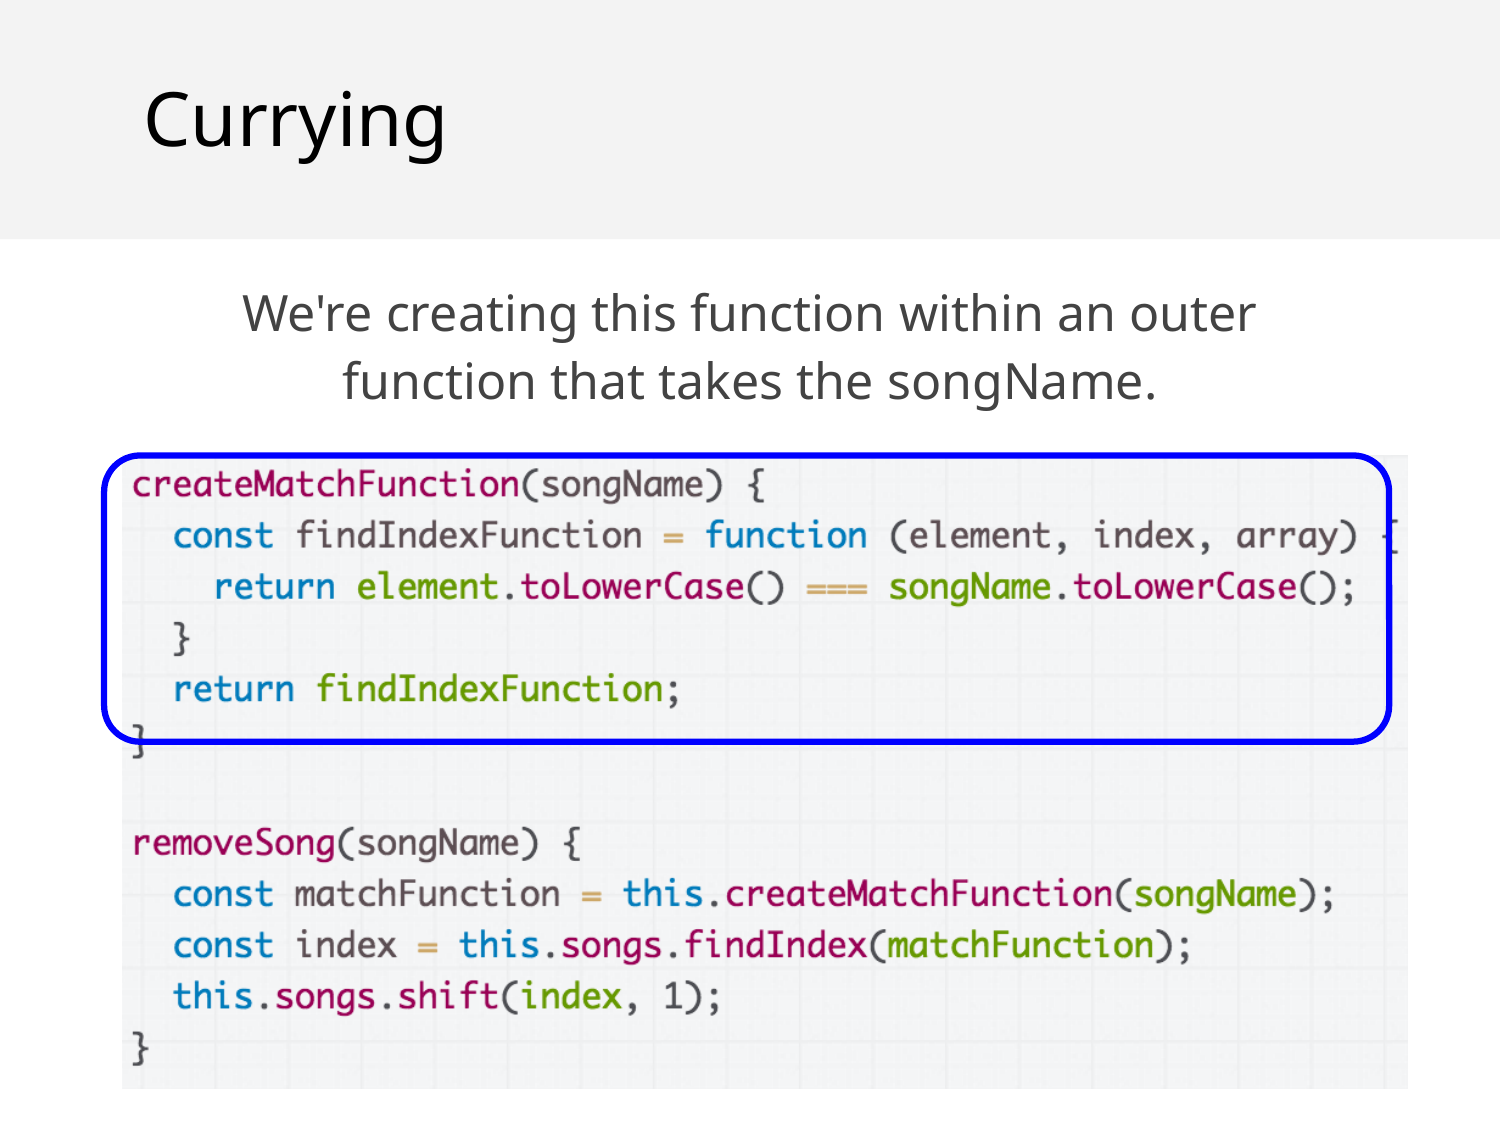

# Currying
We're creating this function within an outer function that takes the songName.